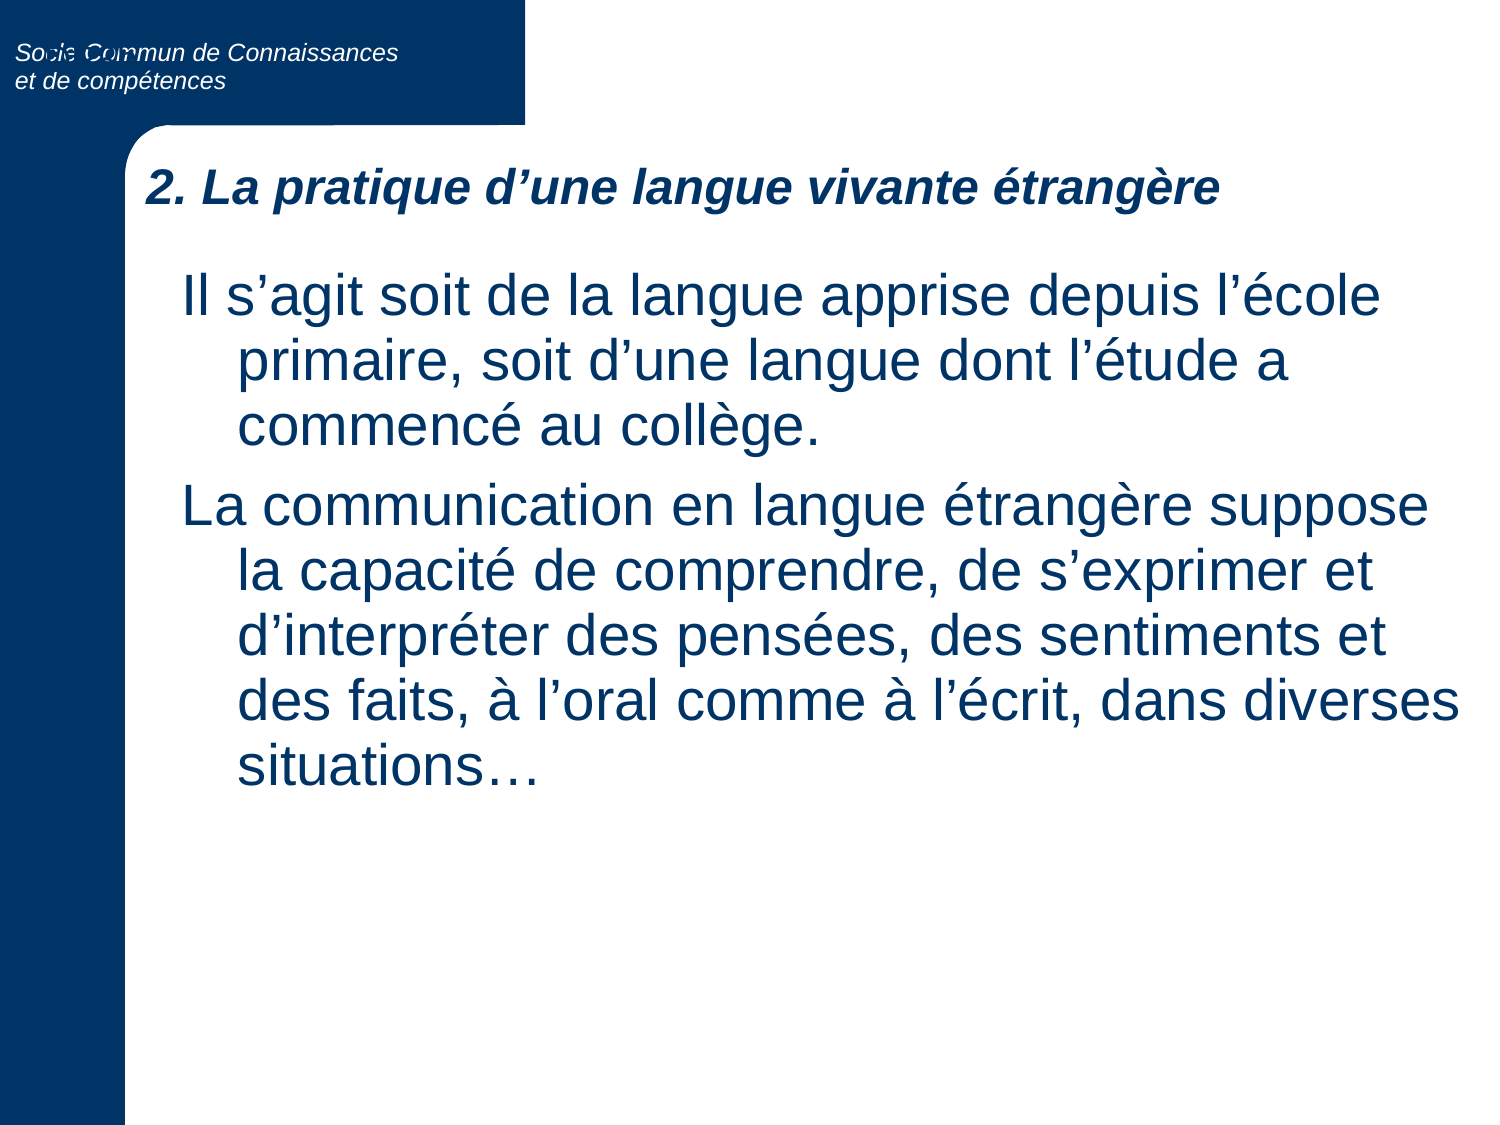

DP3h
# 2. La pratique d’une langue vivante étrangère
Il s’agit soit de la langue apprise depuis l’école primaire, soit d’une langue dont l’étude a commencé au collège.
La communication en langue étrangère suppose la capacité de comprendre, de s’exprimer et d’interpréter des pensées, des sentiments et des faits, à l’oral comme à l’écrit, dans diverses situations…